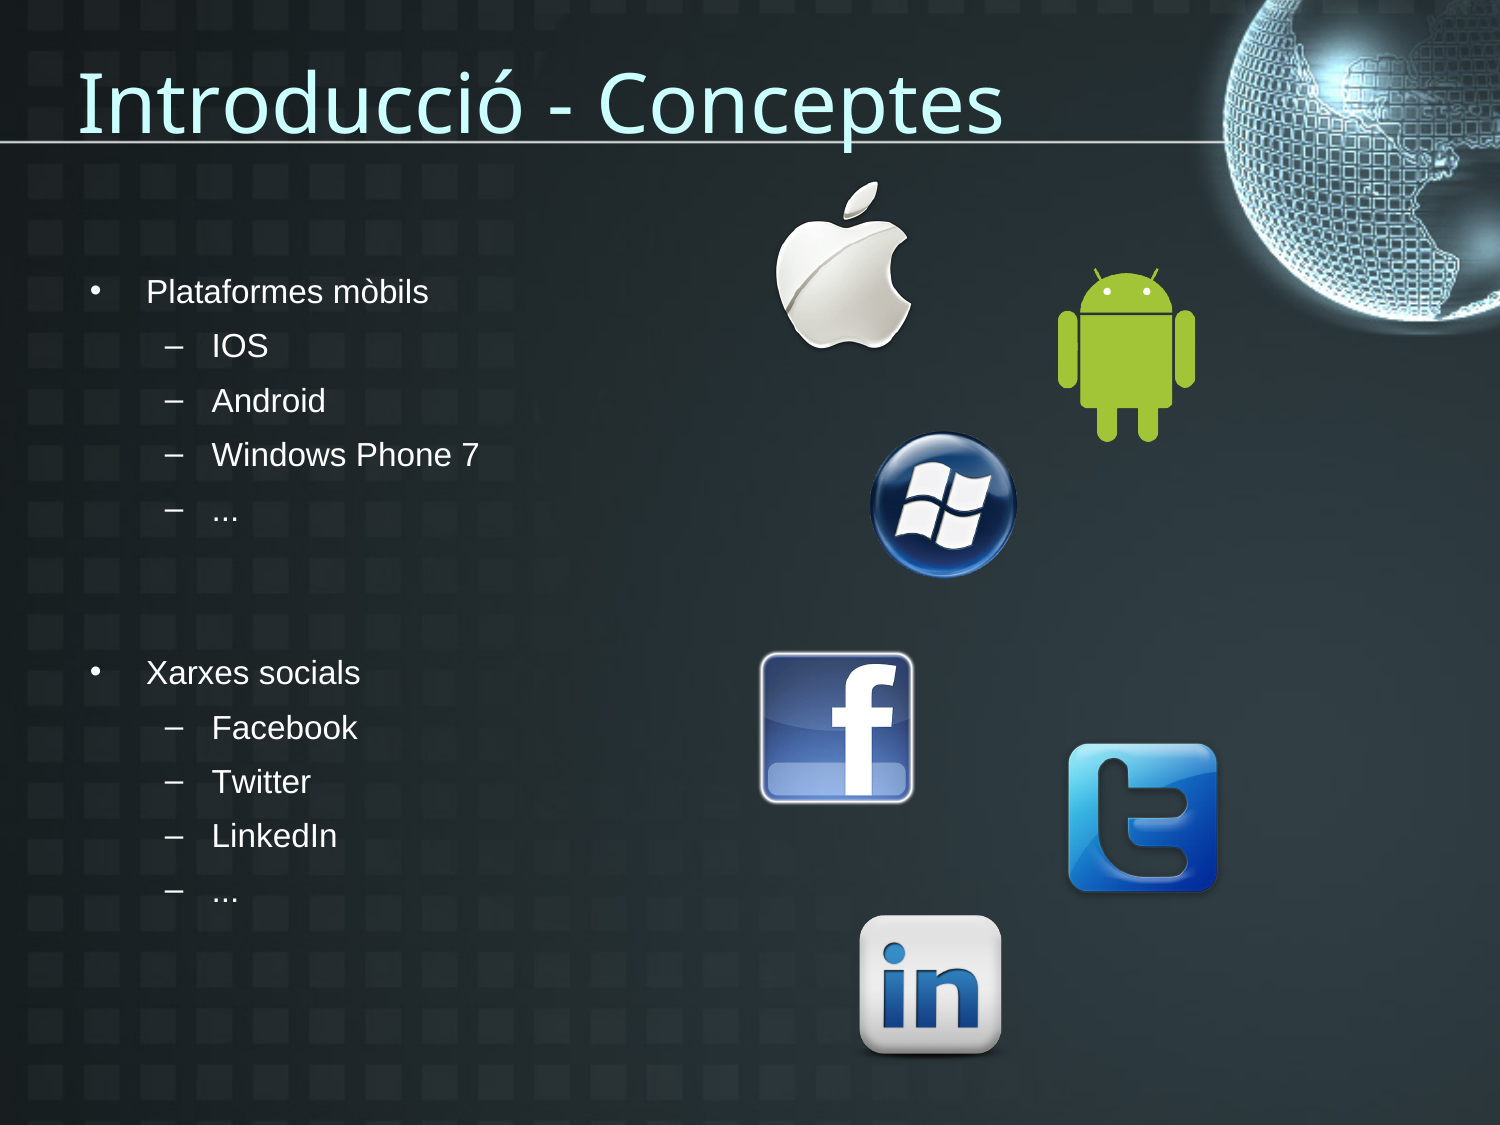

# Introducció - Conceptes
Plataformes mòbils
IOS
Android
Windows Phone 7
...
Xarxes socials
Facebook
Twitter
LinkedIn
...